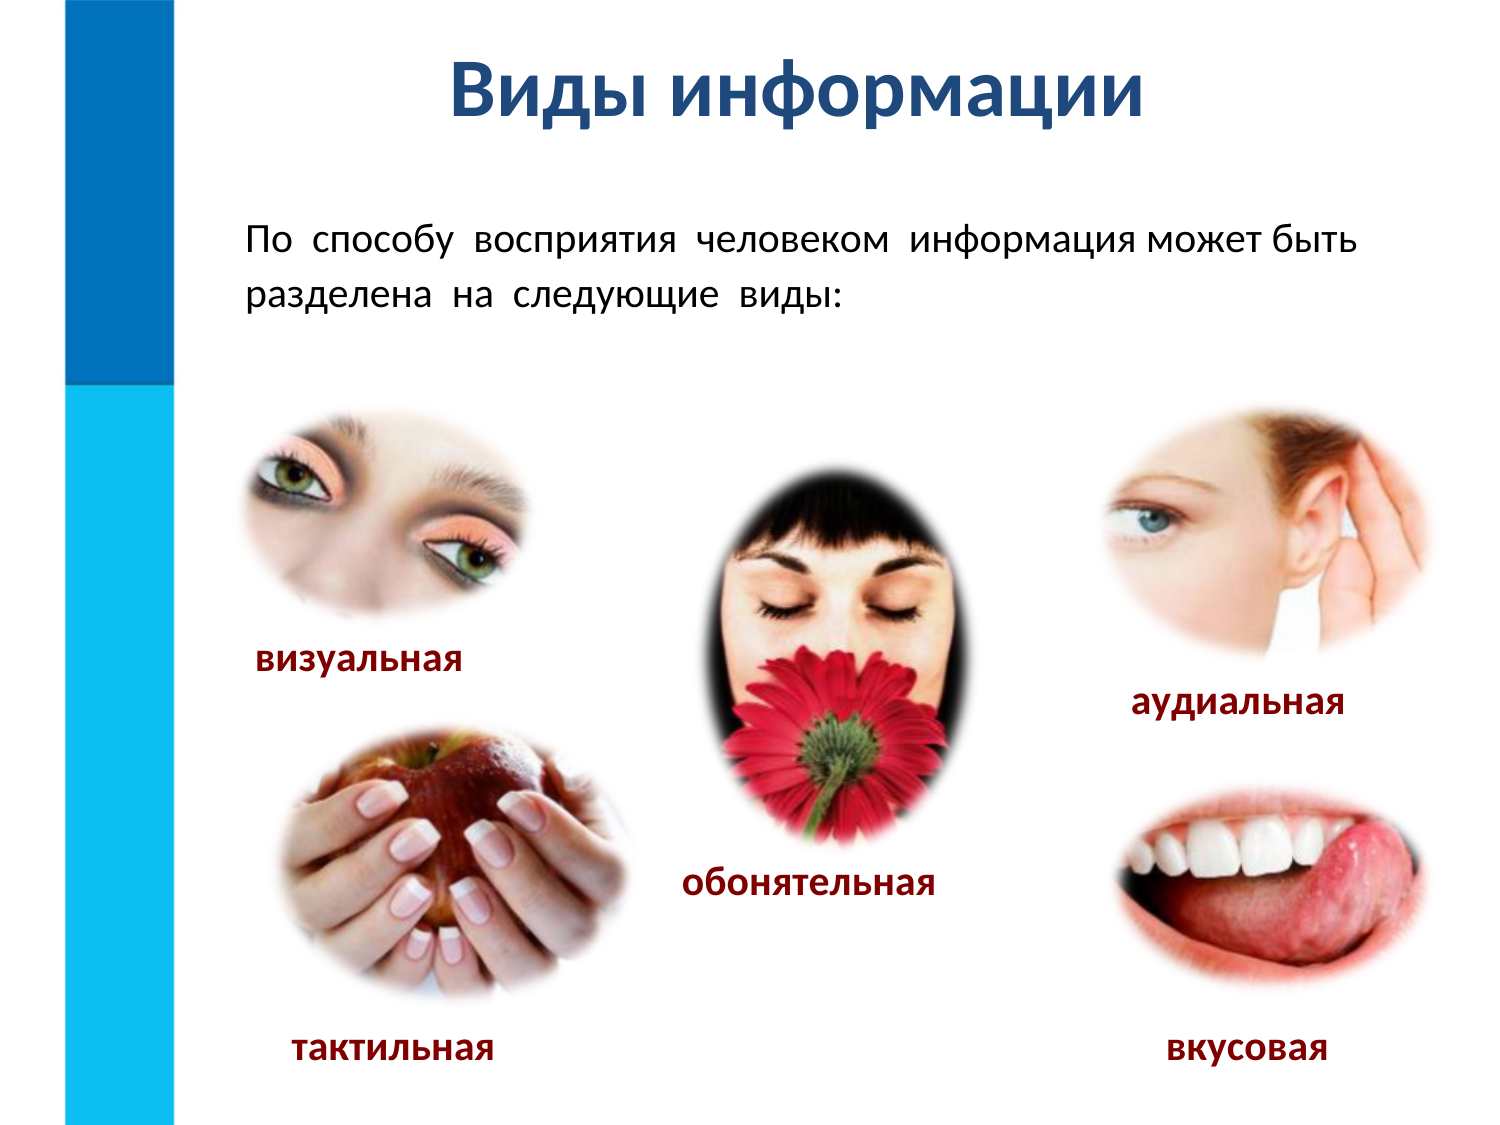

Виды информации
По способу восприятия человеком информация может быть разделена на следующие виды:
 визуальная
аудиальная
обонятельная
 тактильная
 вкусовая